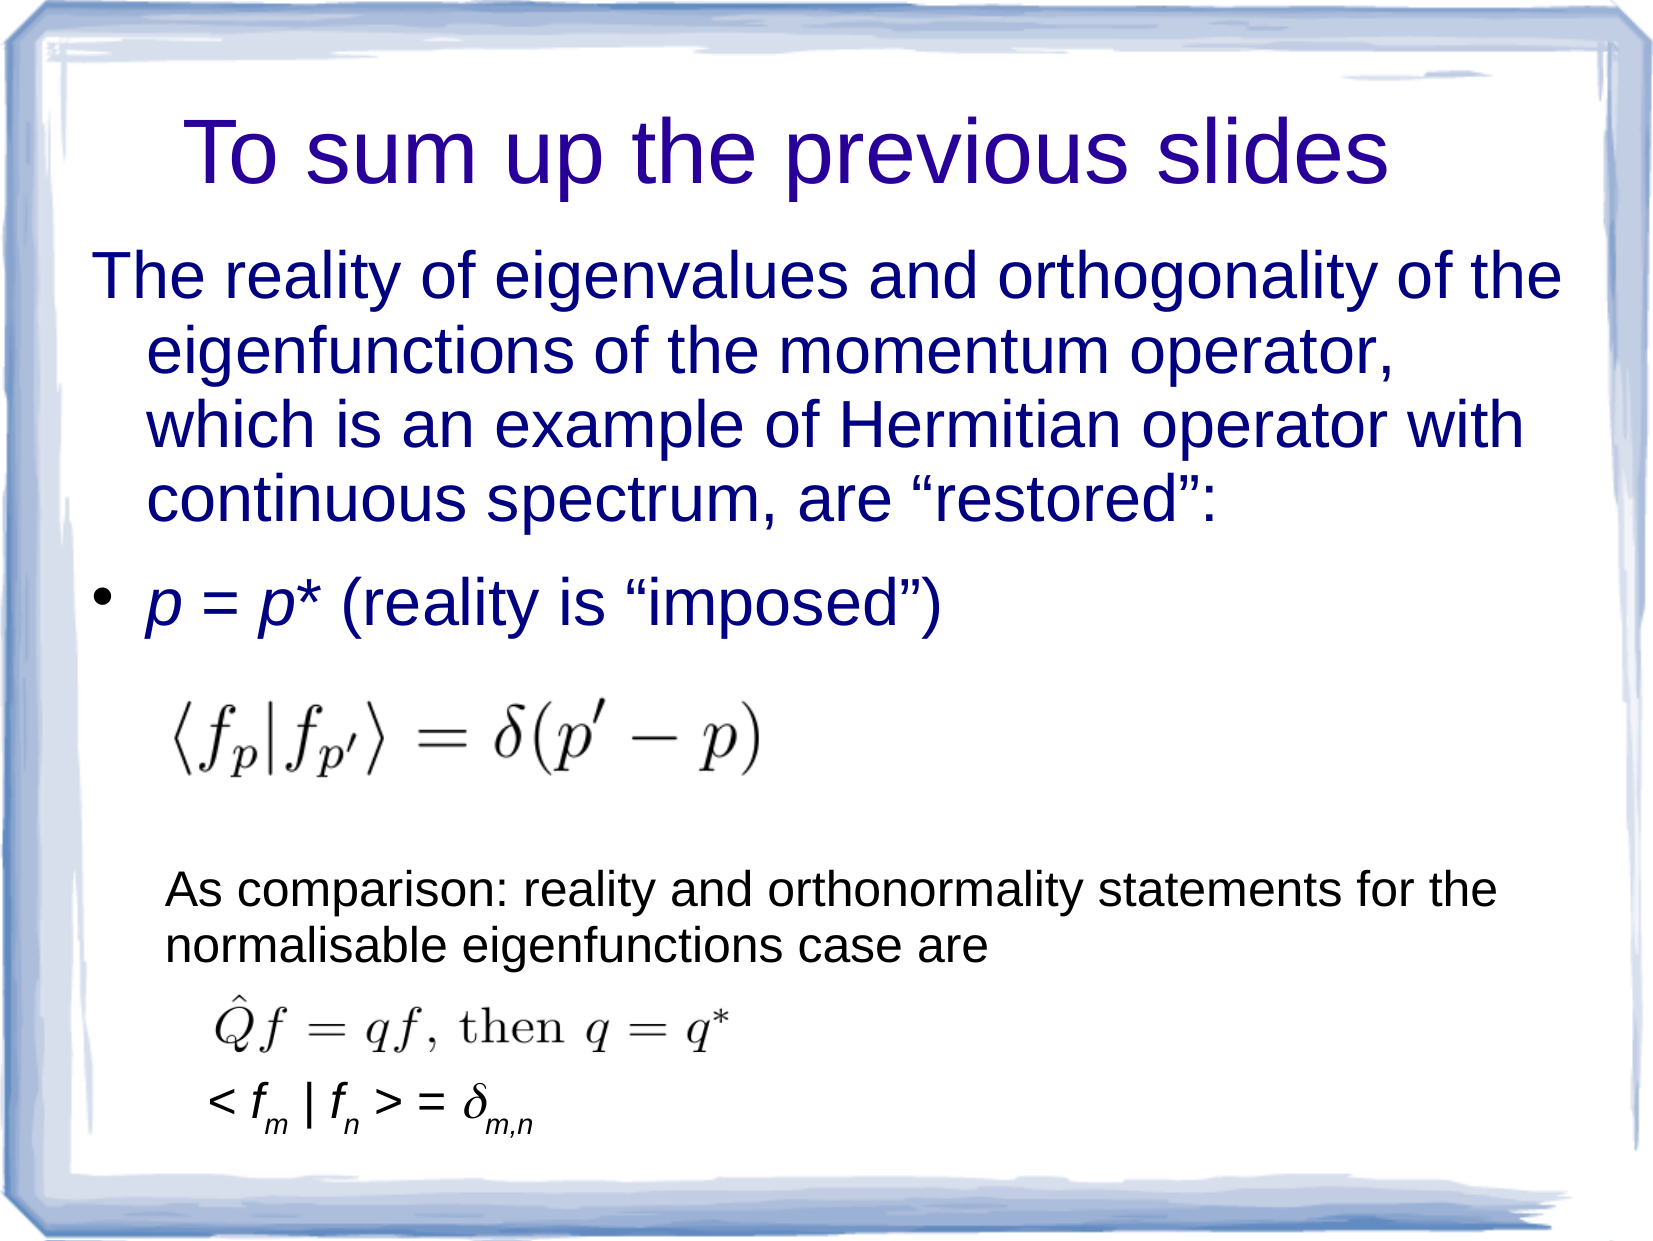

# To sum up the previous slides
The reality of eigenvalues and orthogonality of the eigenfunctions of the momentum operator, which is an example of Hermitian operator with continuous spectrum, are “restored”:
p = p* (reality is “imposed”)
As comparison: reality and orthonormality statements for the normalisable eigenfunctions case are
< fm | fn > = dm,n